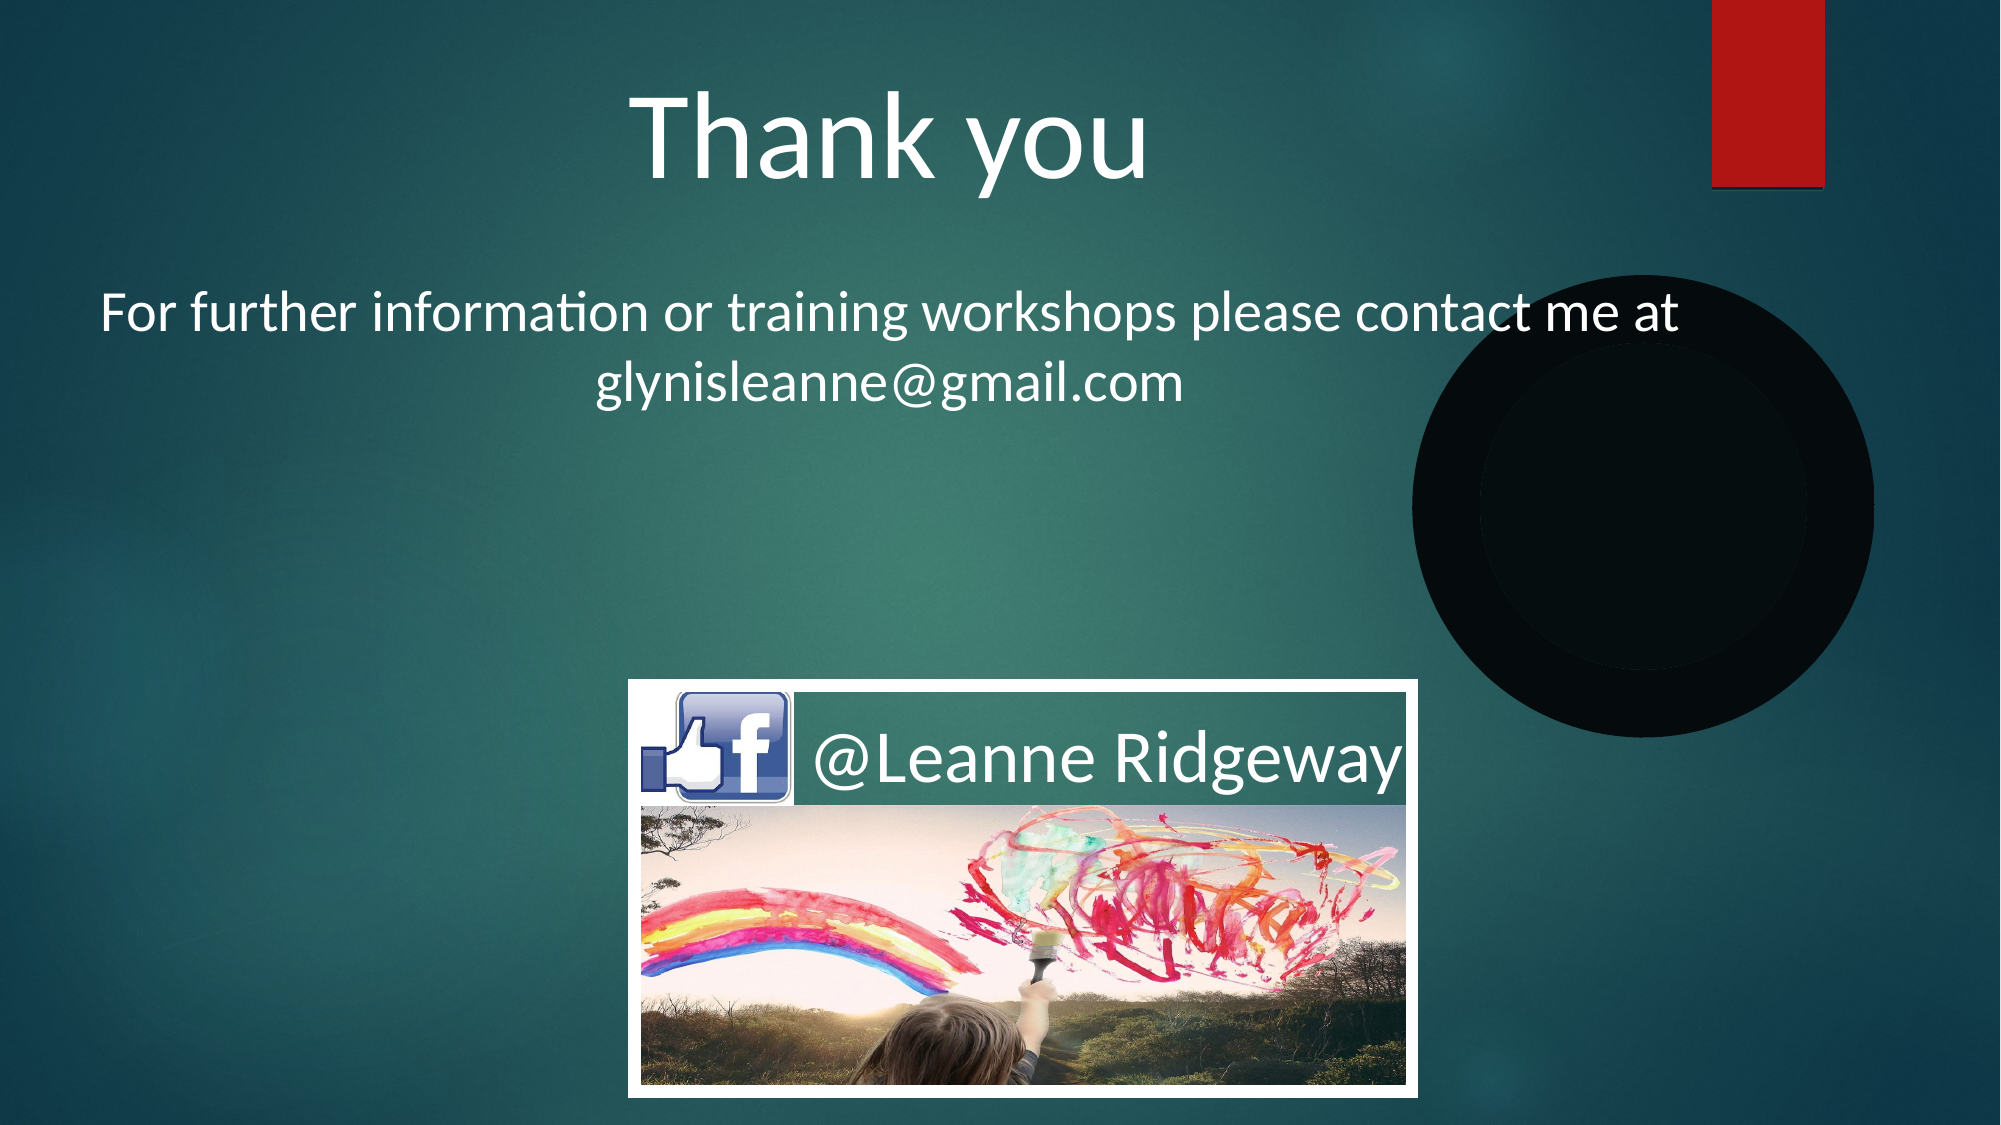

Thank you
For further information or training workshops please contact me at
glynisleanne@gmail.com
@Leanne Ridgeway